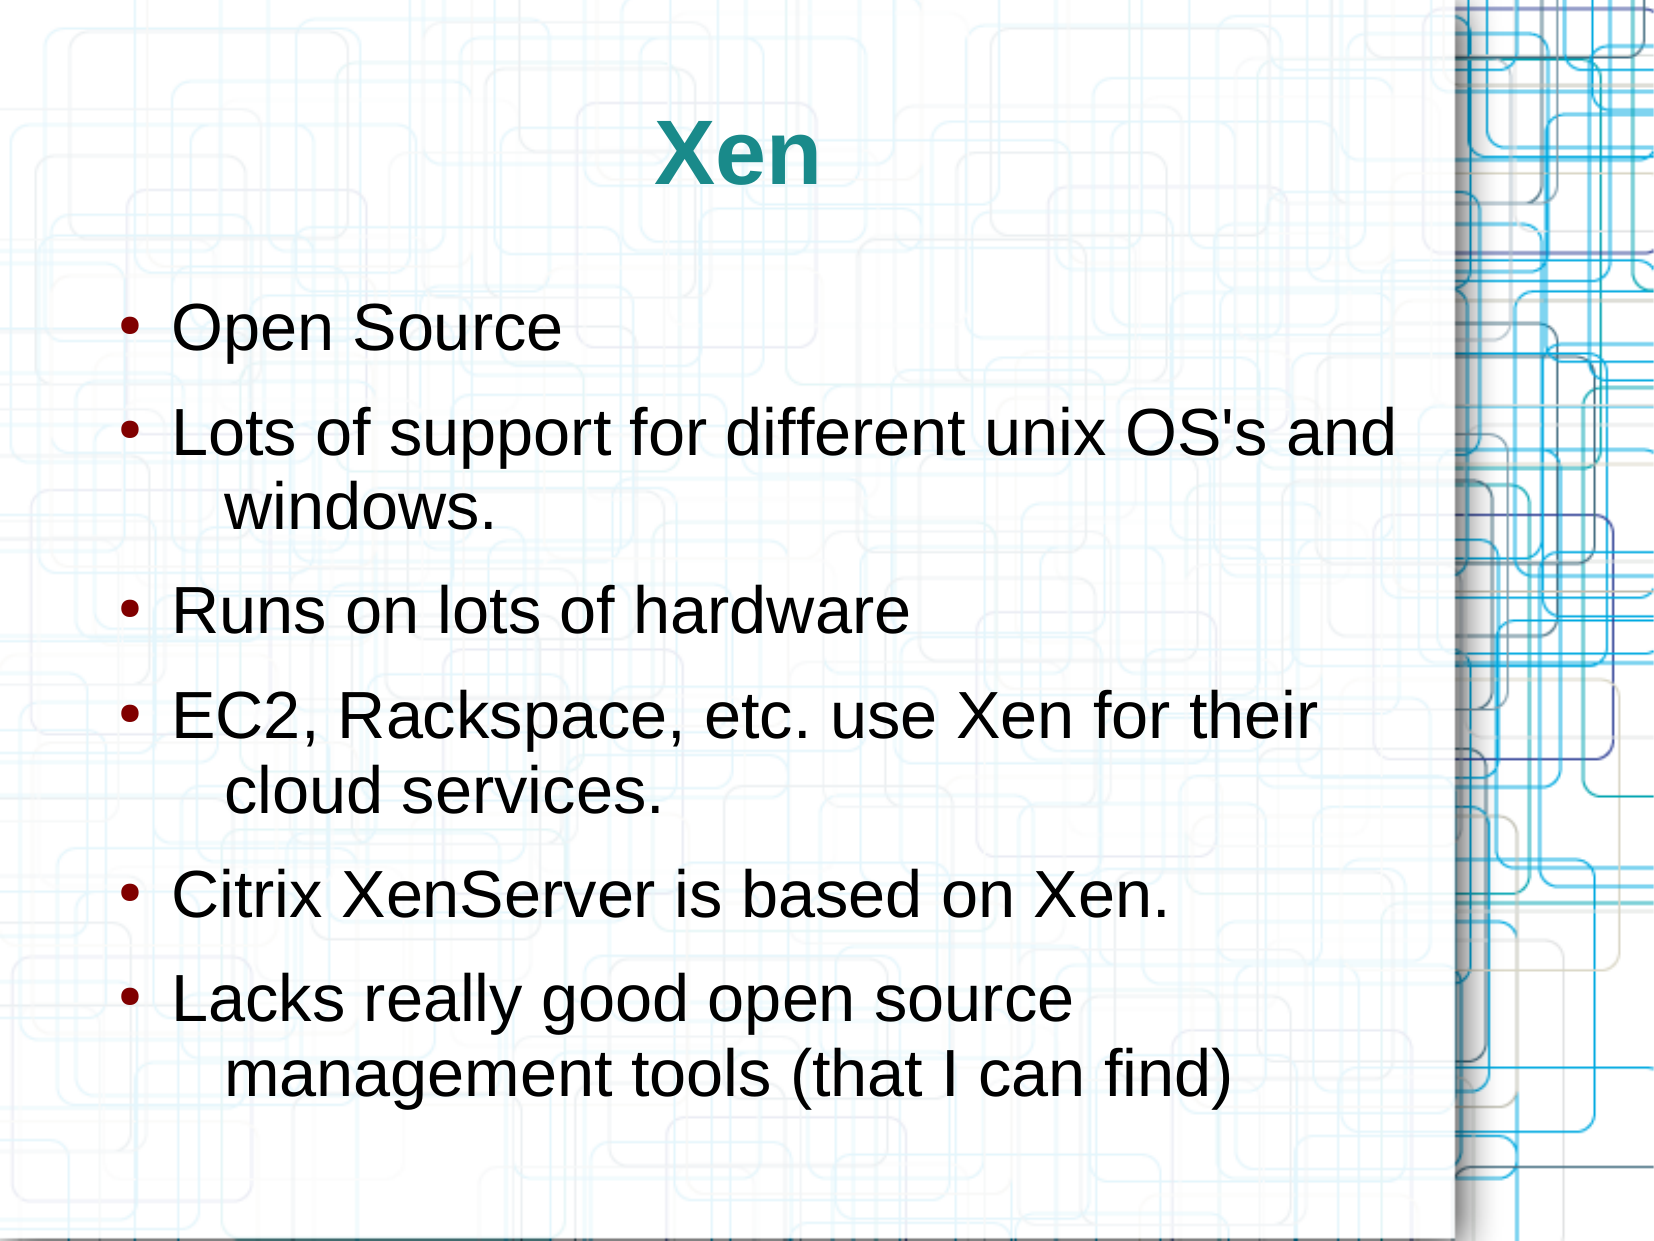

# Xen
Open Source
Lots of support for different unix OS's and windows.
Runs on lots of hardware
EC2, Rackspace, etc. use Xen for their cloud services.
Citrix XenServer is based on Xen.
Lacks really good open source management tools (that I can find)